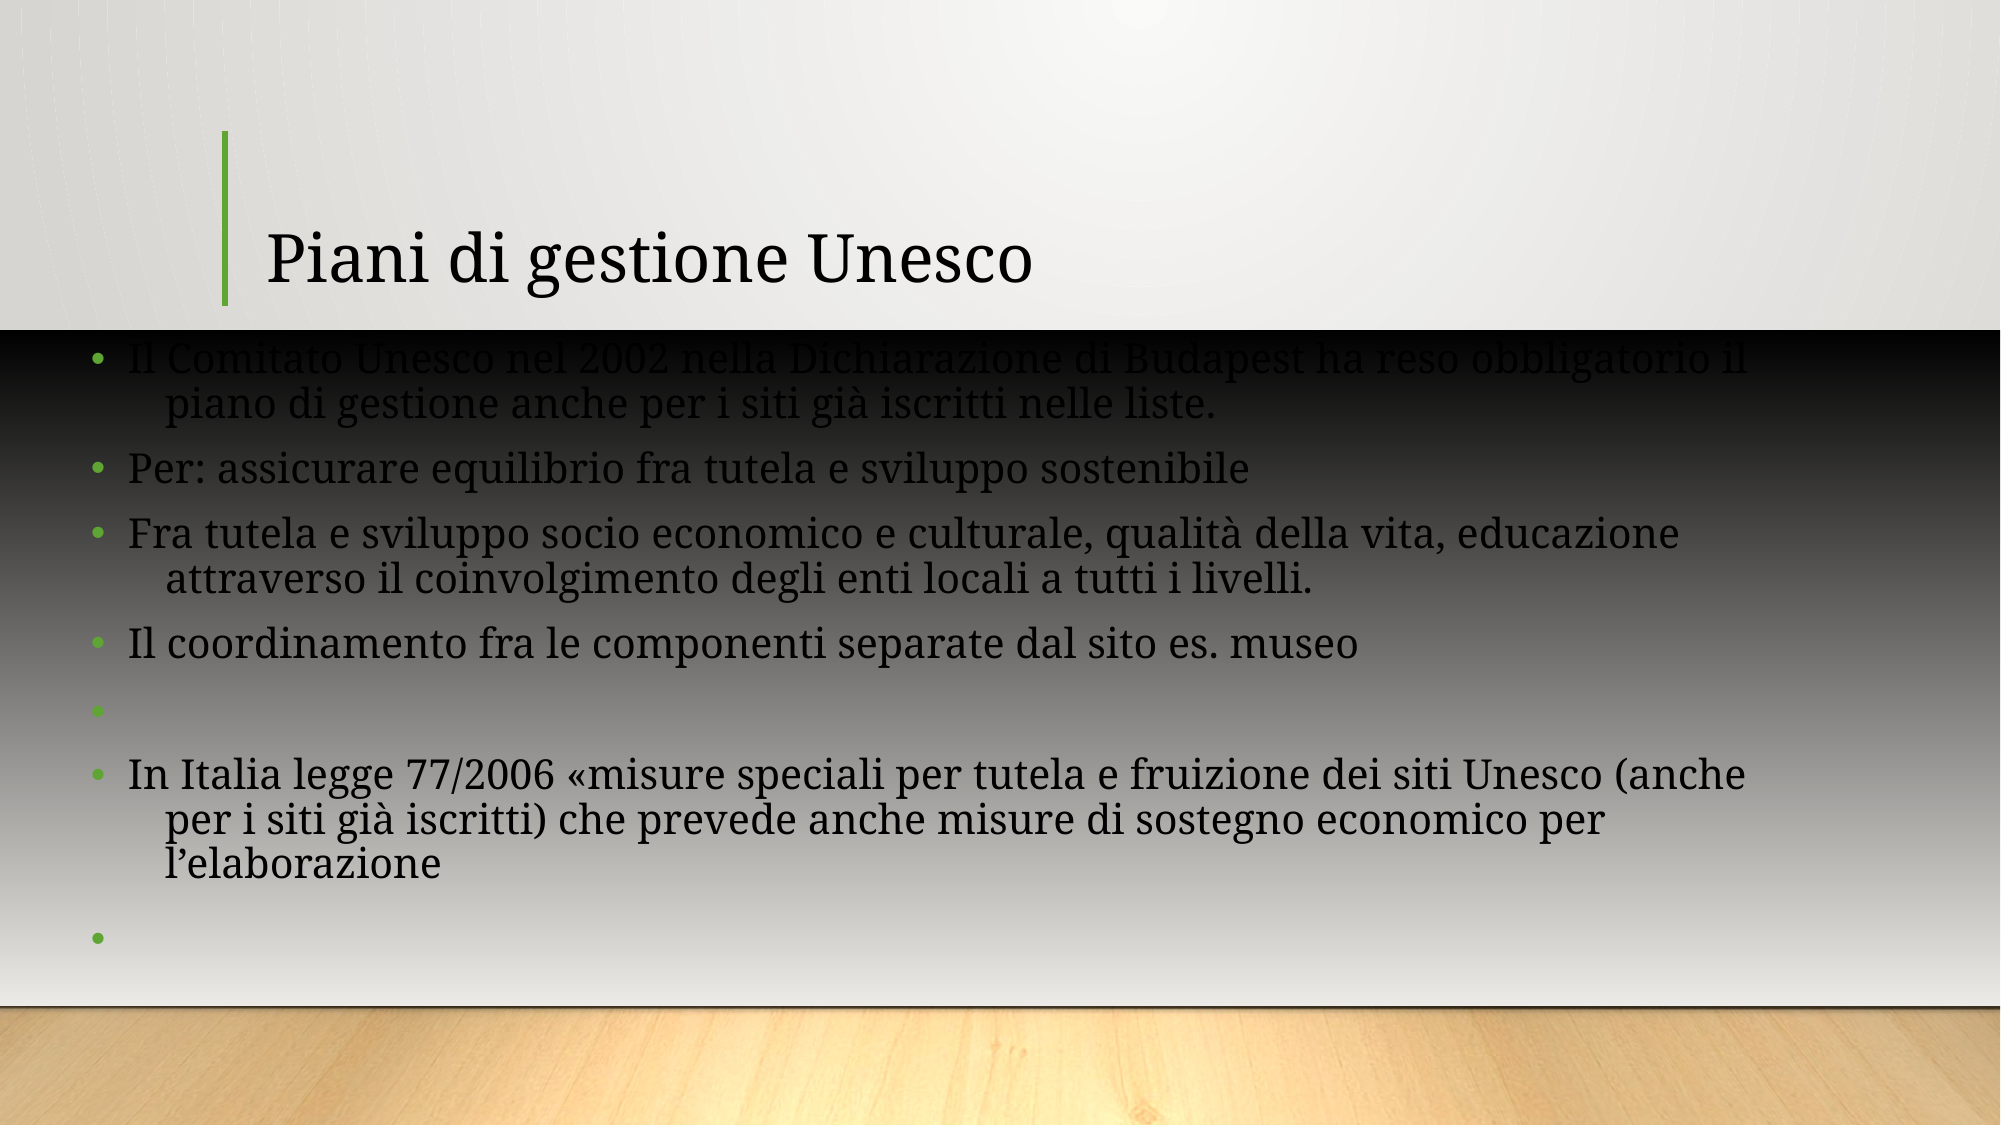

# Piani di gestione Unesco
Il Comitato Unesco nel 2002 nella Dichiarazione di Budapest ha reso obbligatorio il piano di gestione anche per i siti già iscritti nelle liste.
Per: assicurare equilibrio fra tutela e sviluppo sostenibile
Fra tutela e sviluppo socio economico e culturale, qualità della vita, educazione attraverso il coinvolgimento degli enti locali a tutti i livelli.
Il coordinamento fra le componenti separate dal sito es. museo
In Italia legge 77/2006 «misure speciali per tutela e fruizione dei siti Unesco (anche per i siti già iscritti) che prevede anche misure di sostegno economico per l’elaborazione